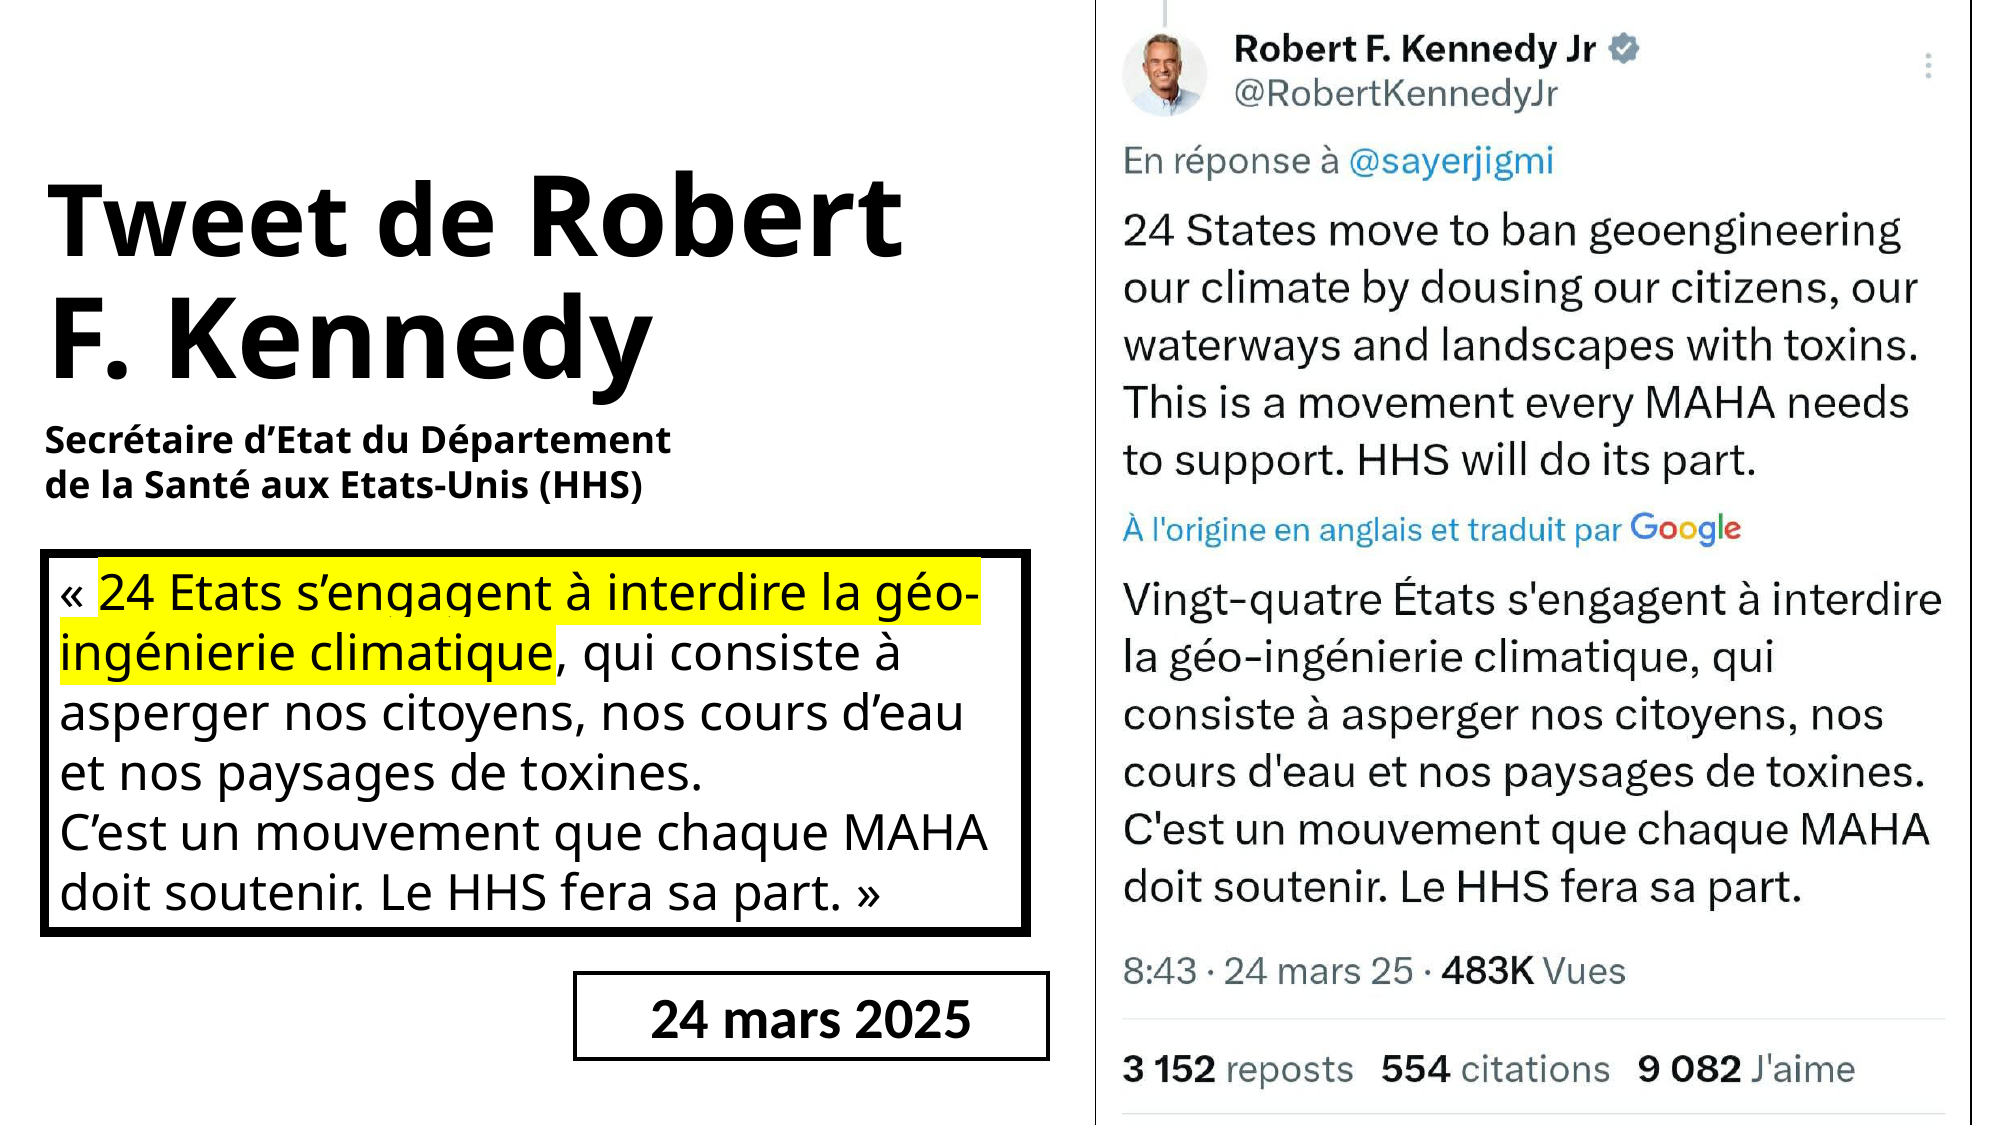

# Tweet de Robert F. Kennedy
Secrétaire d’Etat du Département
de la Santé aux Etats-Unis (HHS)
« 24 Etats s’engagent à interdire la géo-ingénierie climatique, qui consiste à asperger nos citoyens, nos cours d’eau et nos paysages de toxines.
C’est un mouvement que chaque MAHA doit soutenir. Le HHS fera sa part. »
24 mars 2025